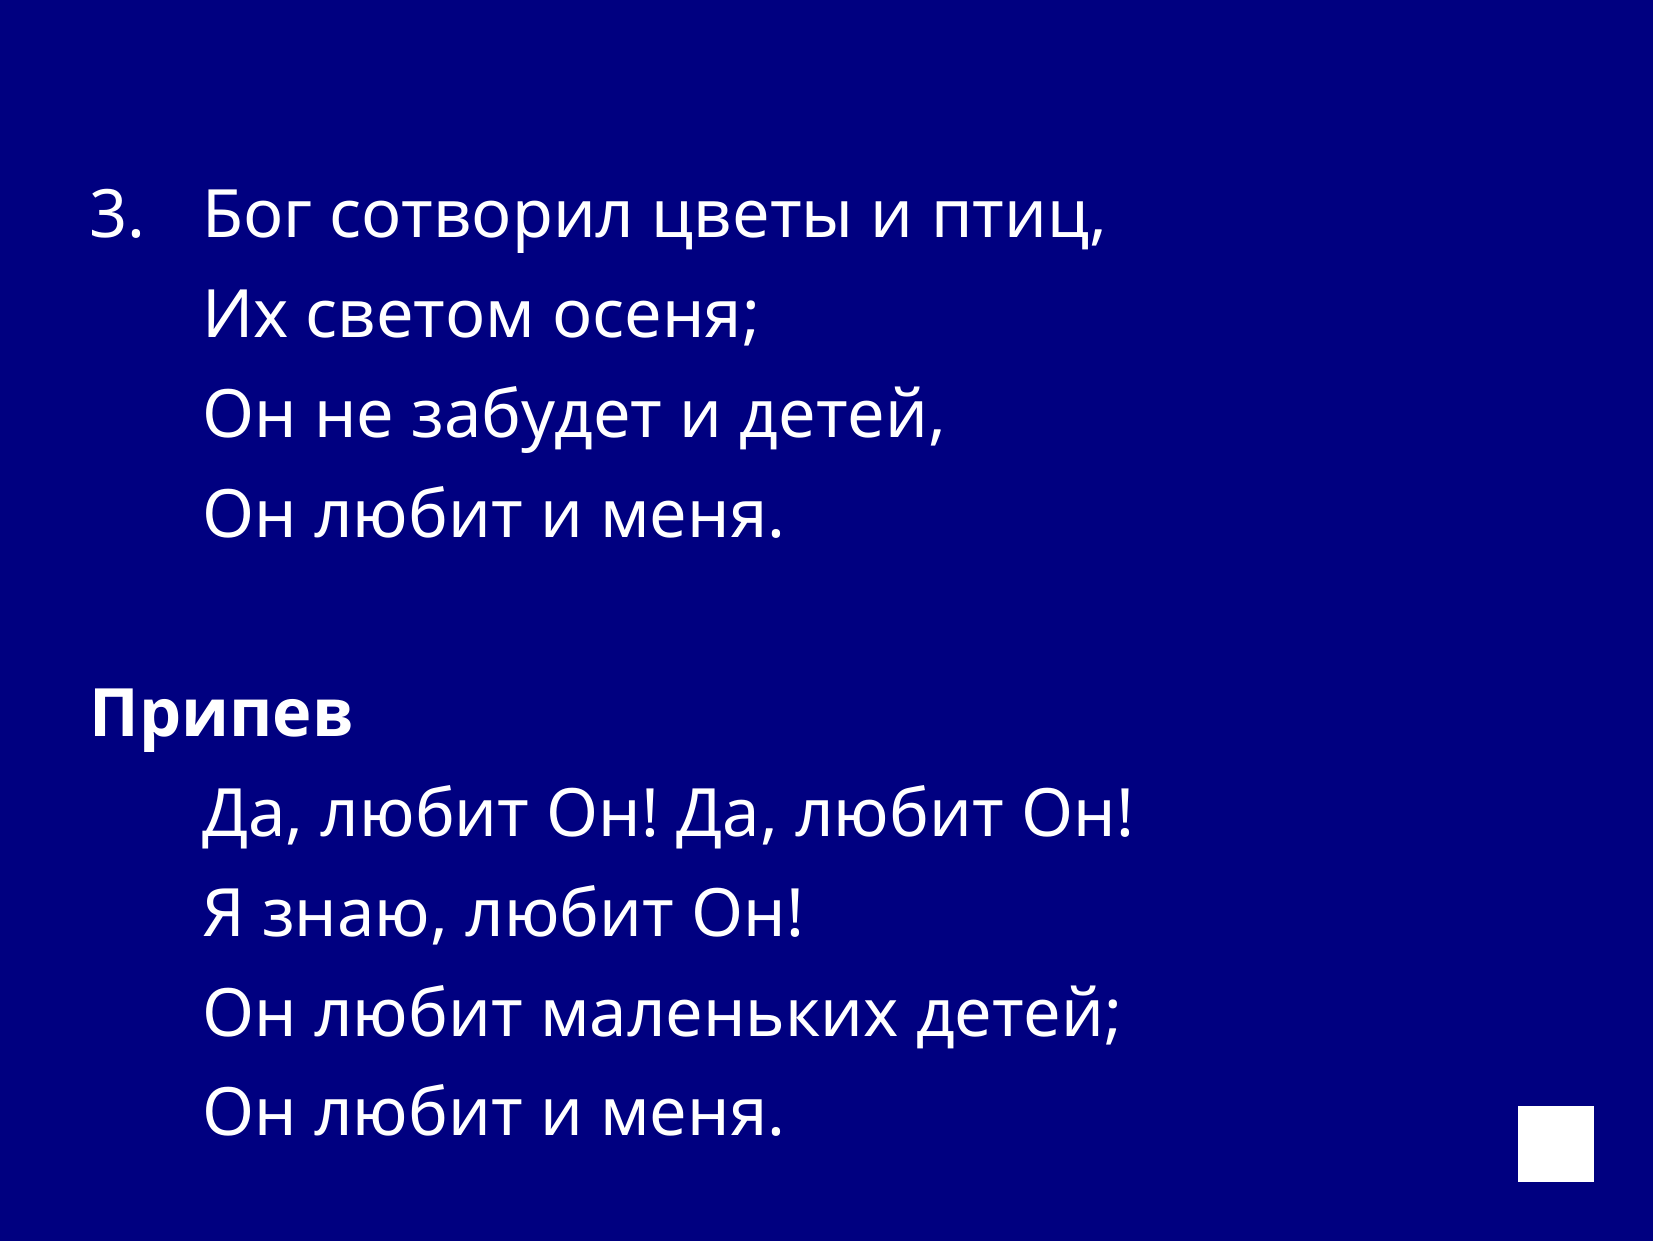

3.	Бог сотворил цветы и птиц,
	Их светом осеня;
	Он не забудет и детей,
	Он любит и меня.
Припев
	Да, любит Он! Да, любит Он!
	Я знаю, любит Он!
	Он любит маленьких детей;
	Он любит и меня.